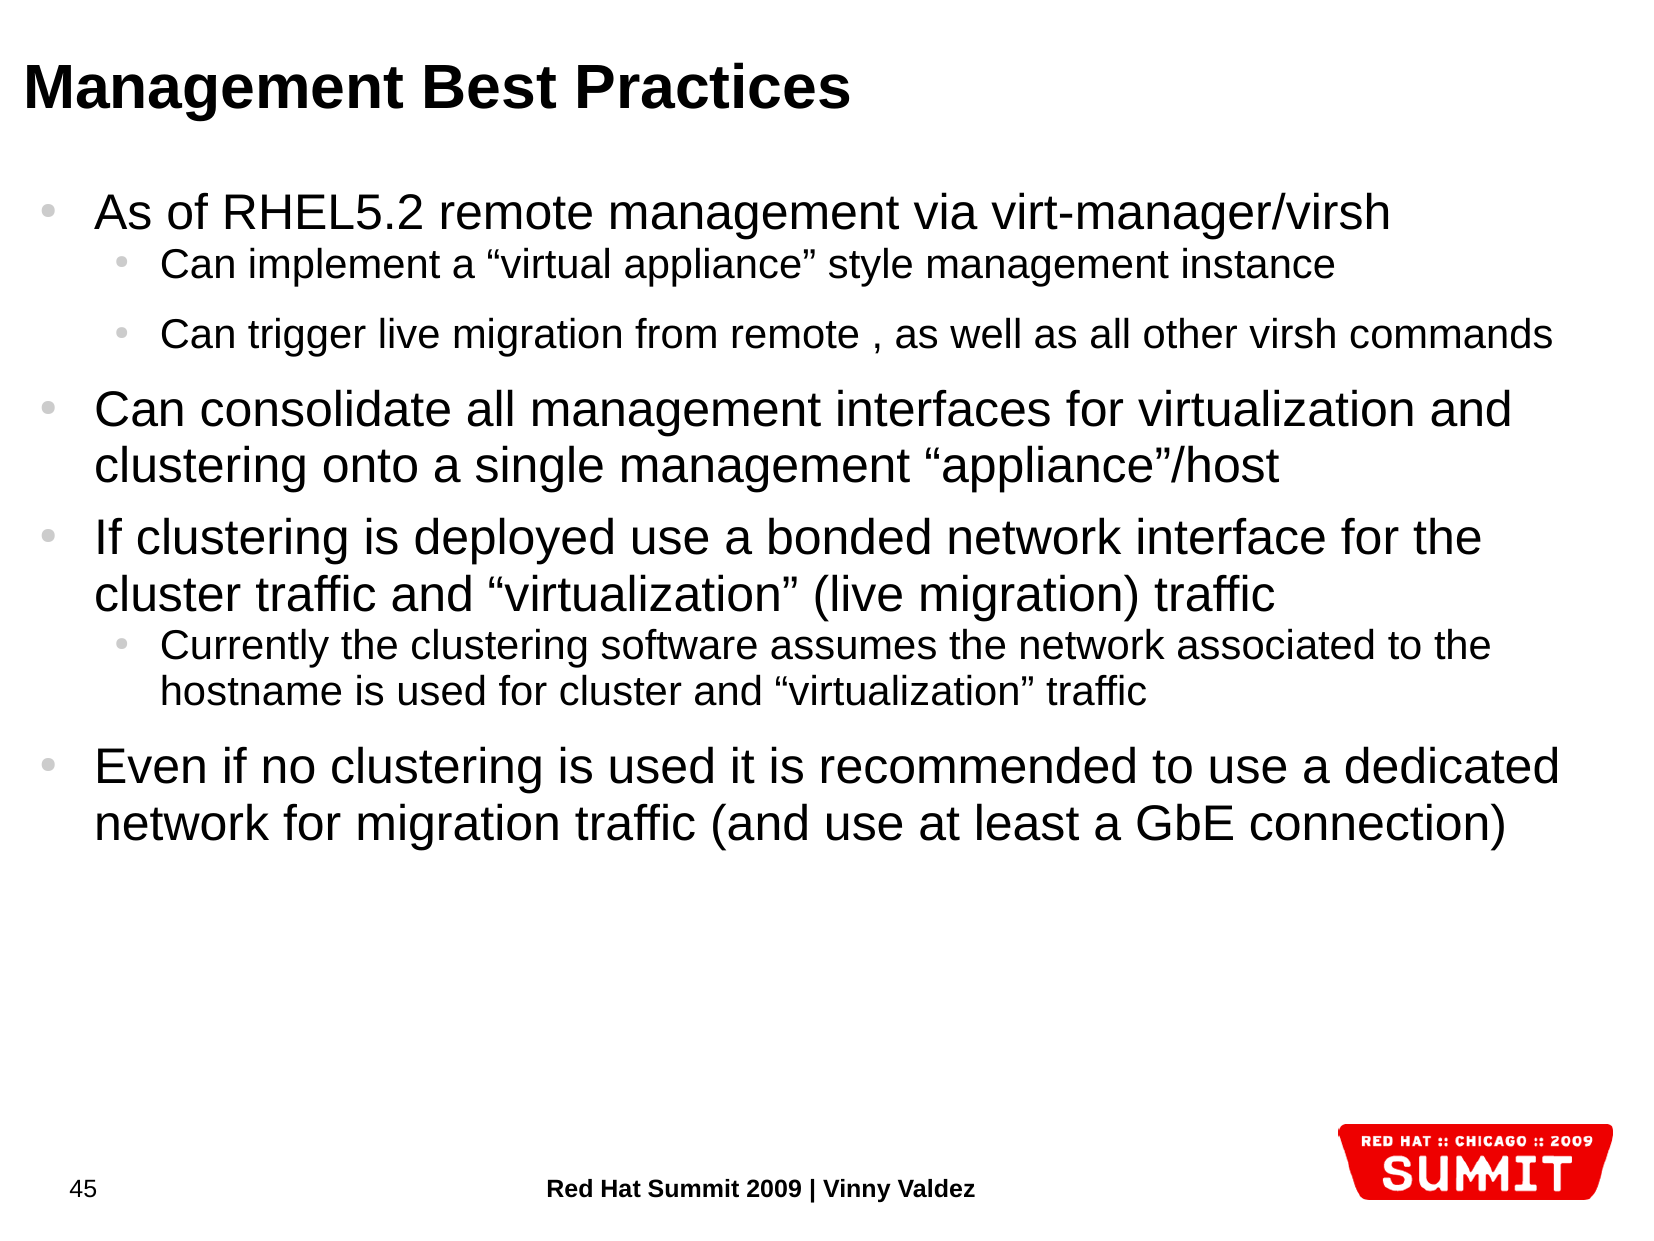

# Management Best Practices
As of RHEL5.2 remote management via virt-manager/virsh
Can implement a “virtual appliance” style management instance
Can trigger live migration from remote , as well as all other virsh commands
Can consolidate all management interfaces for virtualization and clustering onto a single management “appliance”/host
If clustering is deployed use a bonded network interface for the cluster traffic and “virtualization” (live migration) traffic
Currently the clustering software assumes the network associated to the hostname is used for cluster and “virtualization” traffic
Even if no clustering is used it is recommended to use a dedicated network for migration traffic (and use at least a GbE connection)